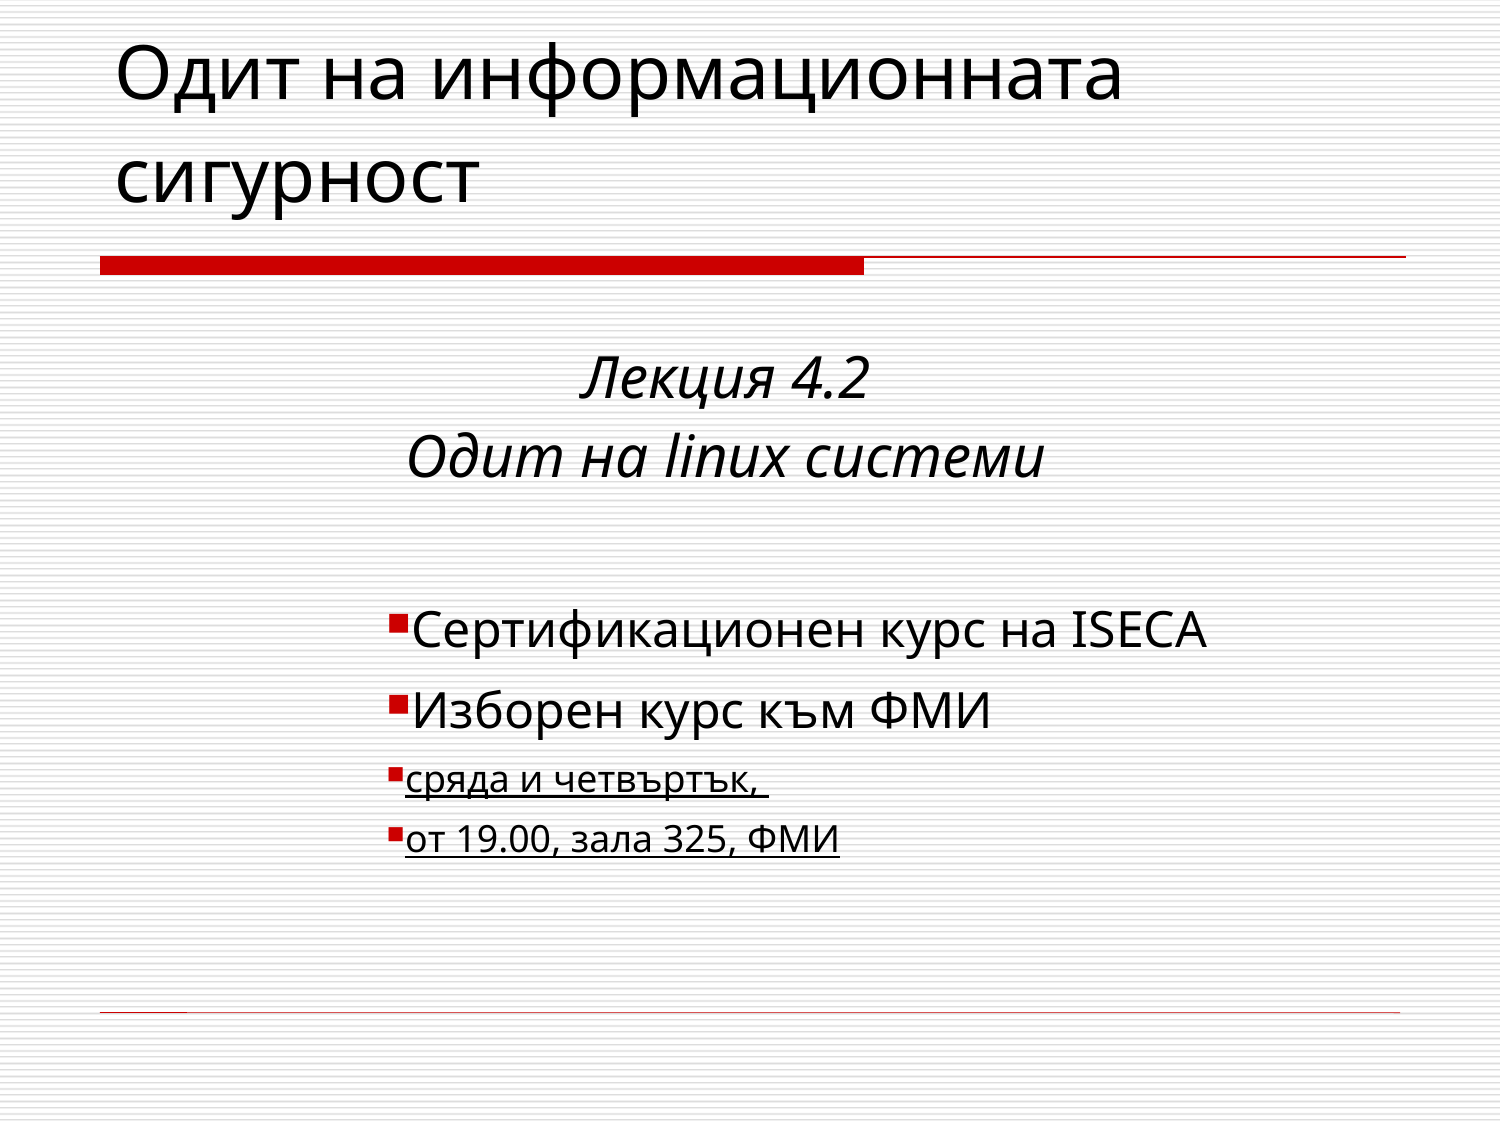

# Одит на информационната сигурност
Лекция 4.2
Одит на linux системи
Сертификационен курс на ISECA
Изборен курс към ФМИ
сряда и четвъртък,
от 19.00, зала 325, ФМИ